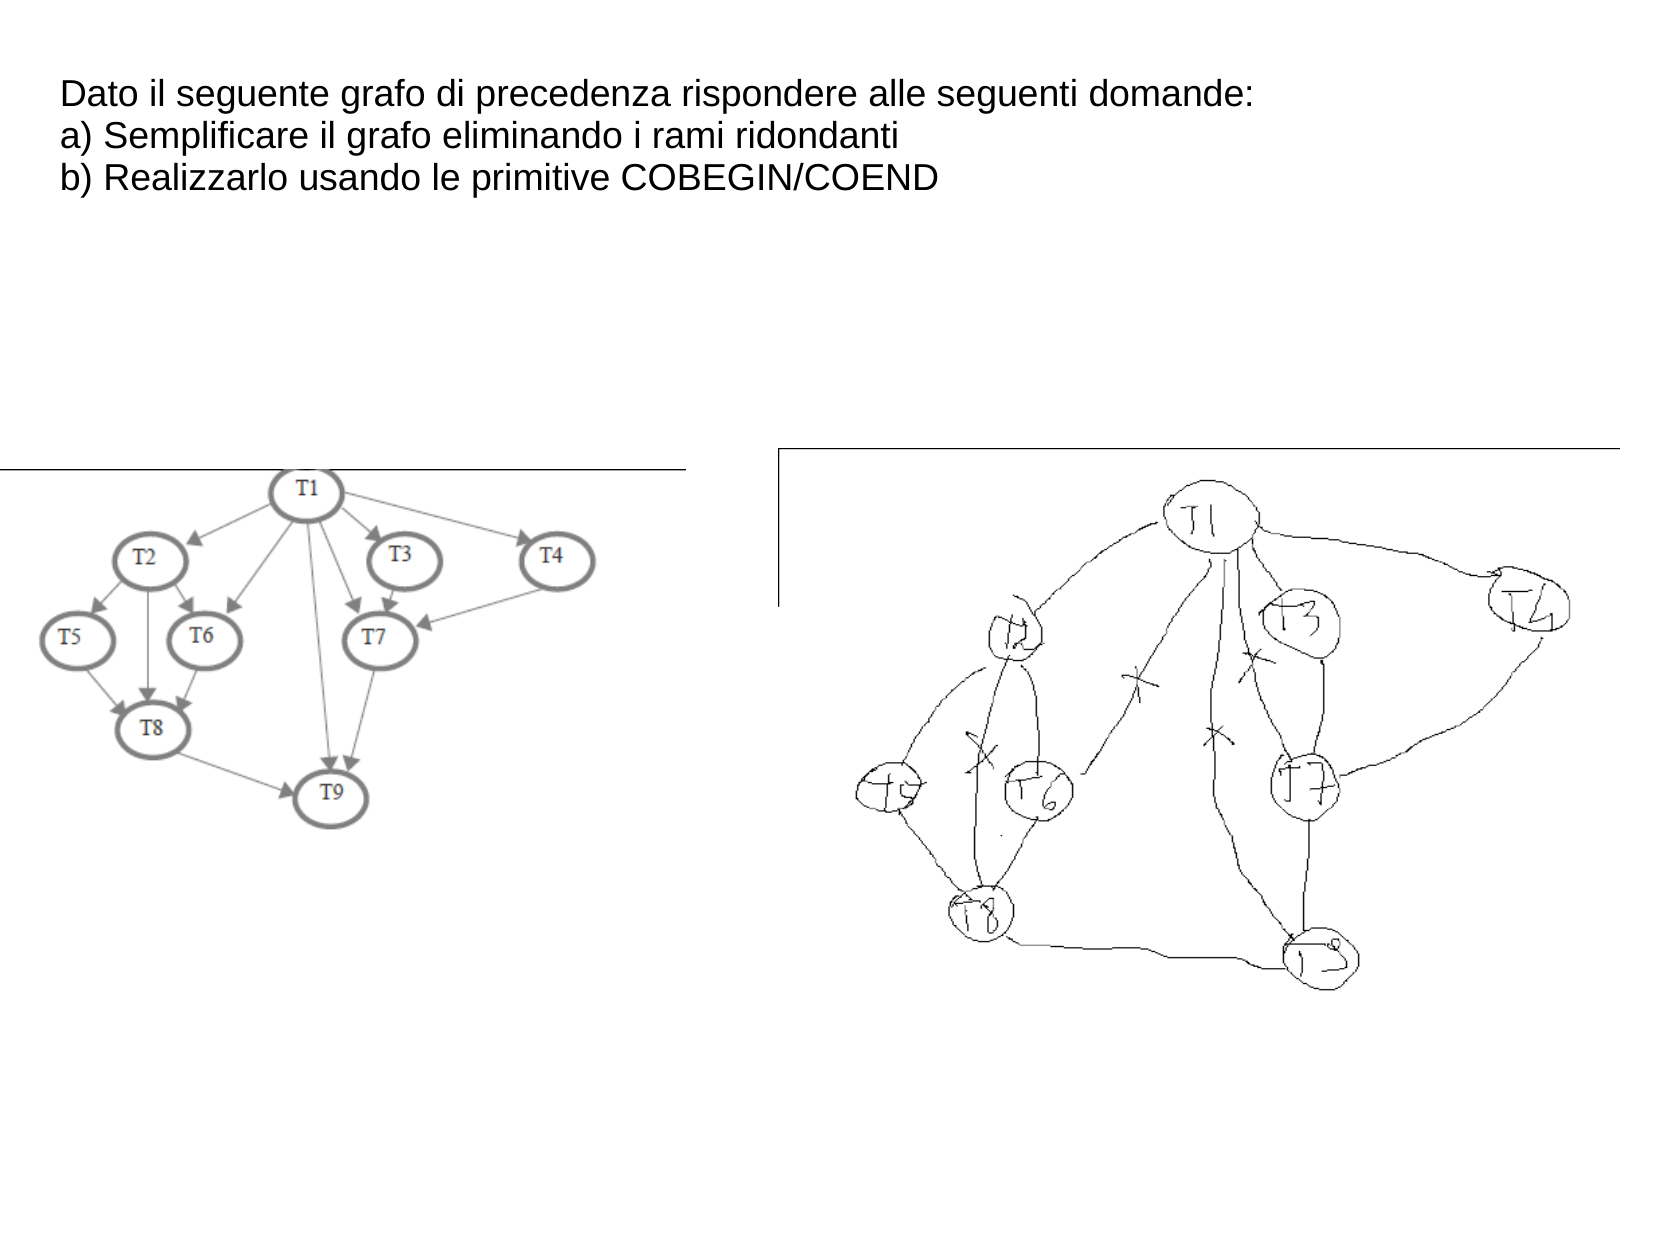

Dato il seguente grafo di precedenza rispondere alle seguenti domande:
a) Semplificare il grafo eliminando i rami ridondanti
b) Realizzarlo usando le primitive COBEGIN/COEND